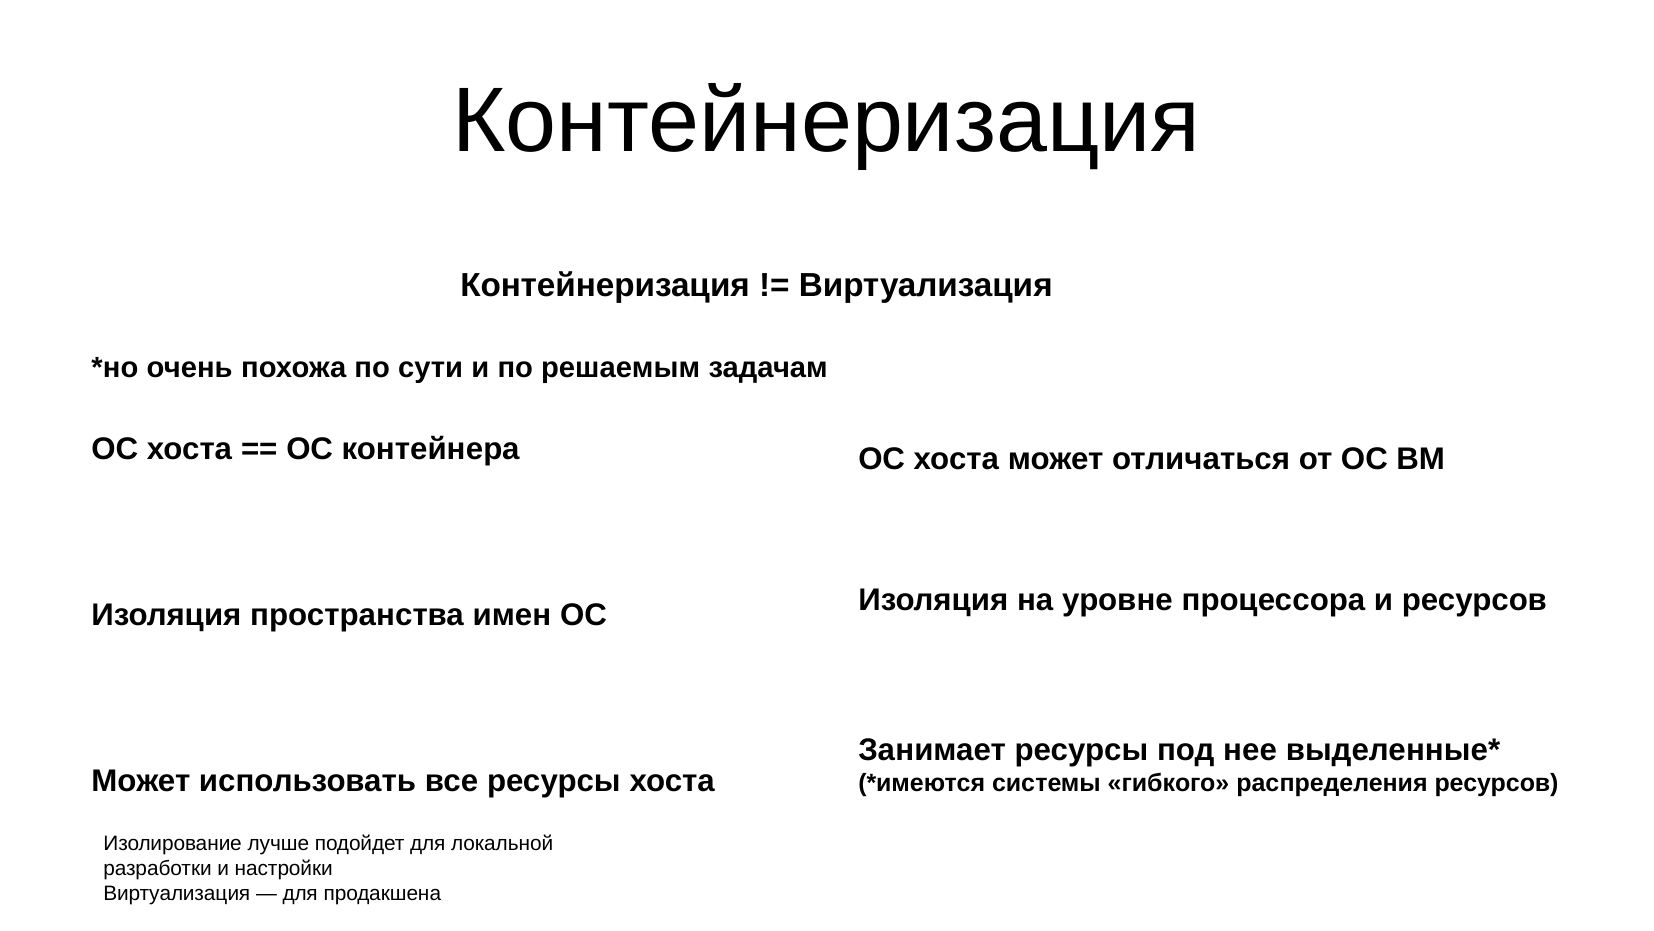

# Контейнеризация
Контейнеризация != Виртуализация
*но очень похожа по сути и по решаемым задачам
ОС хоста == ОС контейнера
Изоляция пространства имен ОС
Может использовать все ресурсы хоста
ОС хоста может отличаться от ОС ВМ
Изоляция на уровне процессора и ресурсов
Занимает ресурсы под нее выделенные*
(*имеются системы «гибкого» распределения ресурсов)
Изолирование лучше подойдет для локальной разработки и настройки
Виртуализация — для продакшена